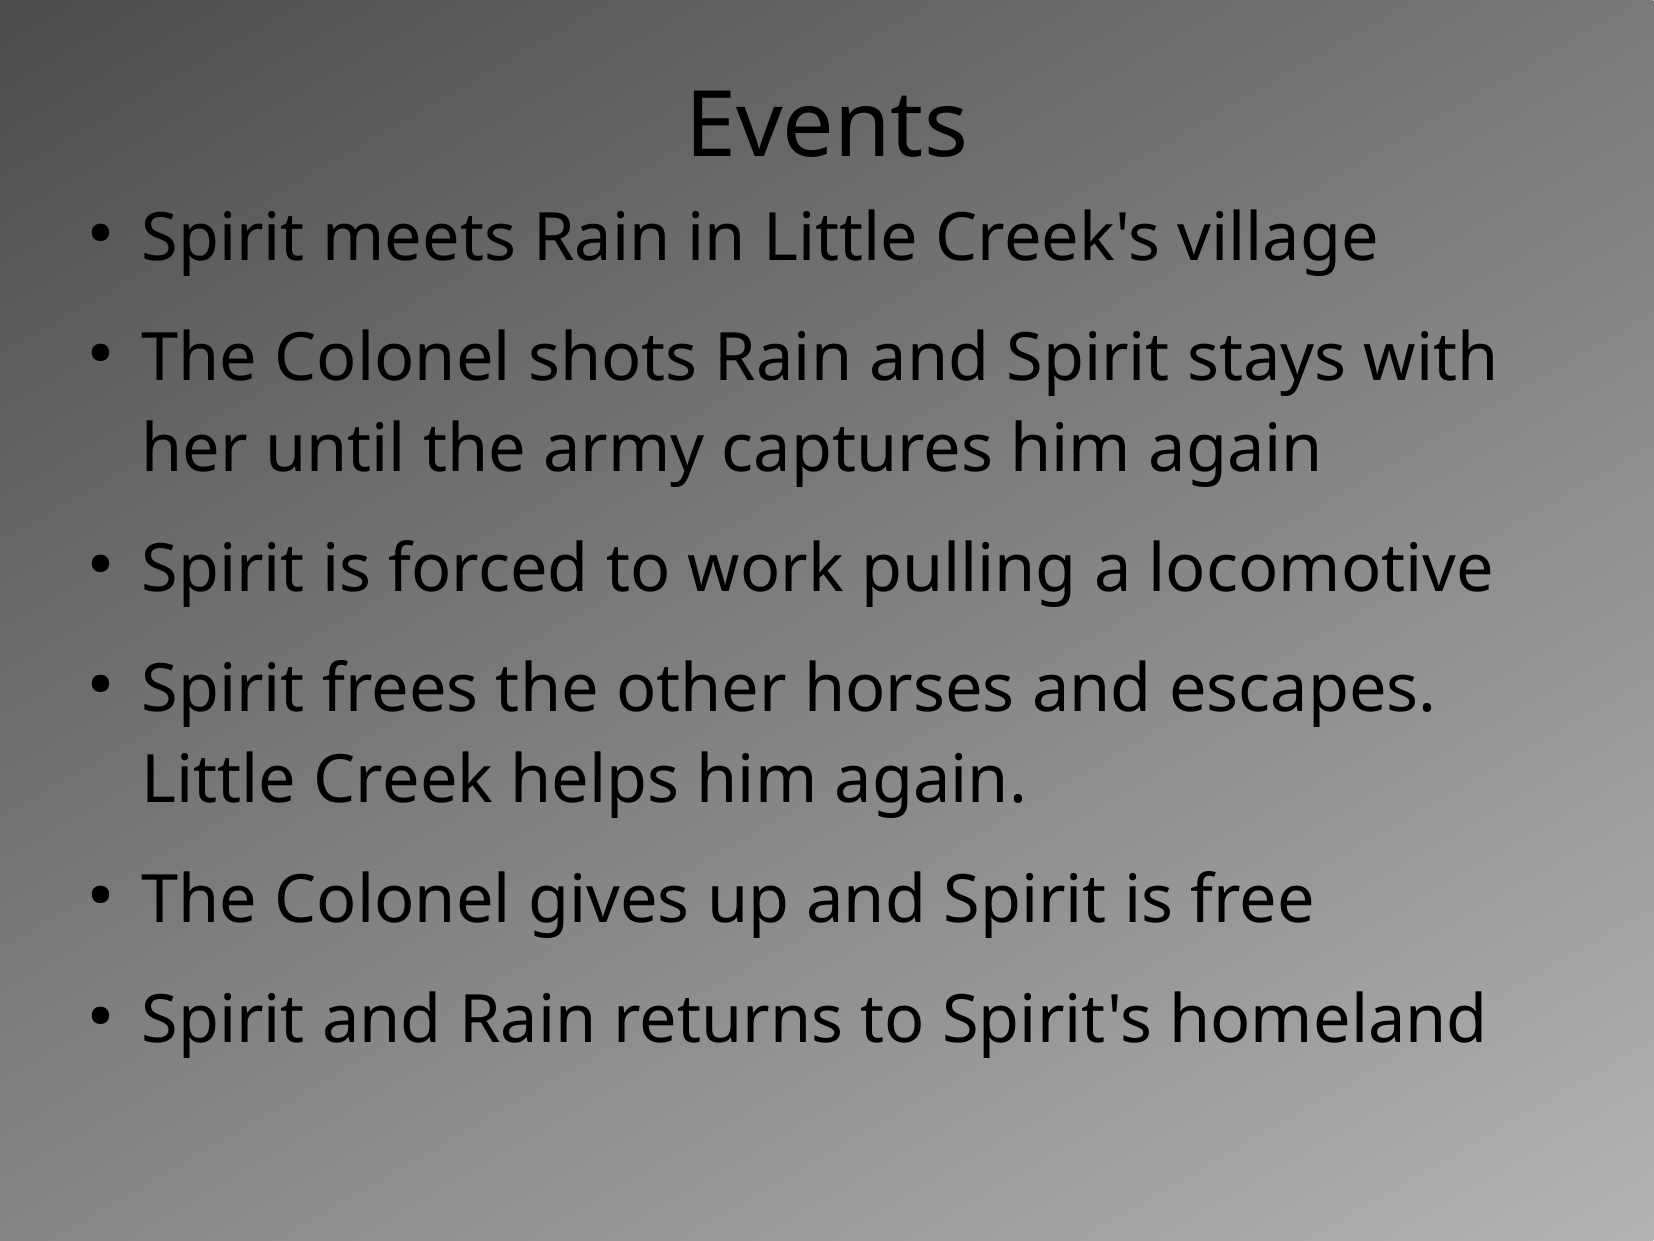

# Events
Spirit meets Rain in Little Creek's village
The Colonel shots Rain and Spirit stays with her until the army captures him again
Spirit is forced to work pulling a locomotive
Spirit frees the other horses and escapes. Little Creek helps him again.
The Colonel gives up and Spirit is free
Spirit and Rain returns to Spirit's homeland